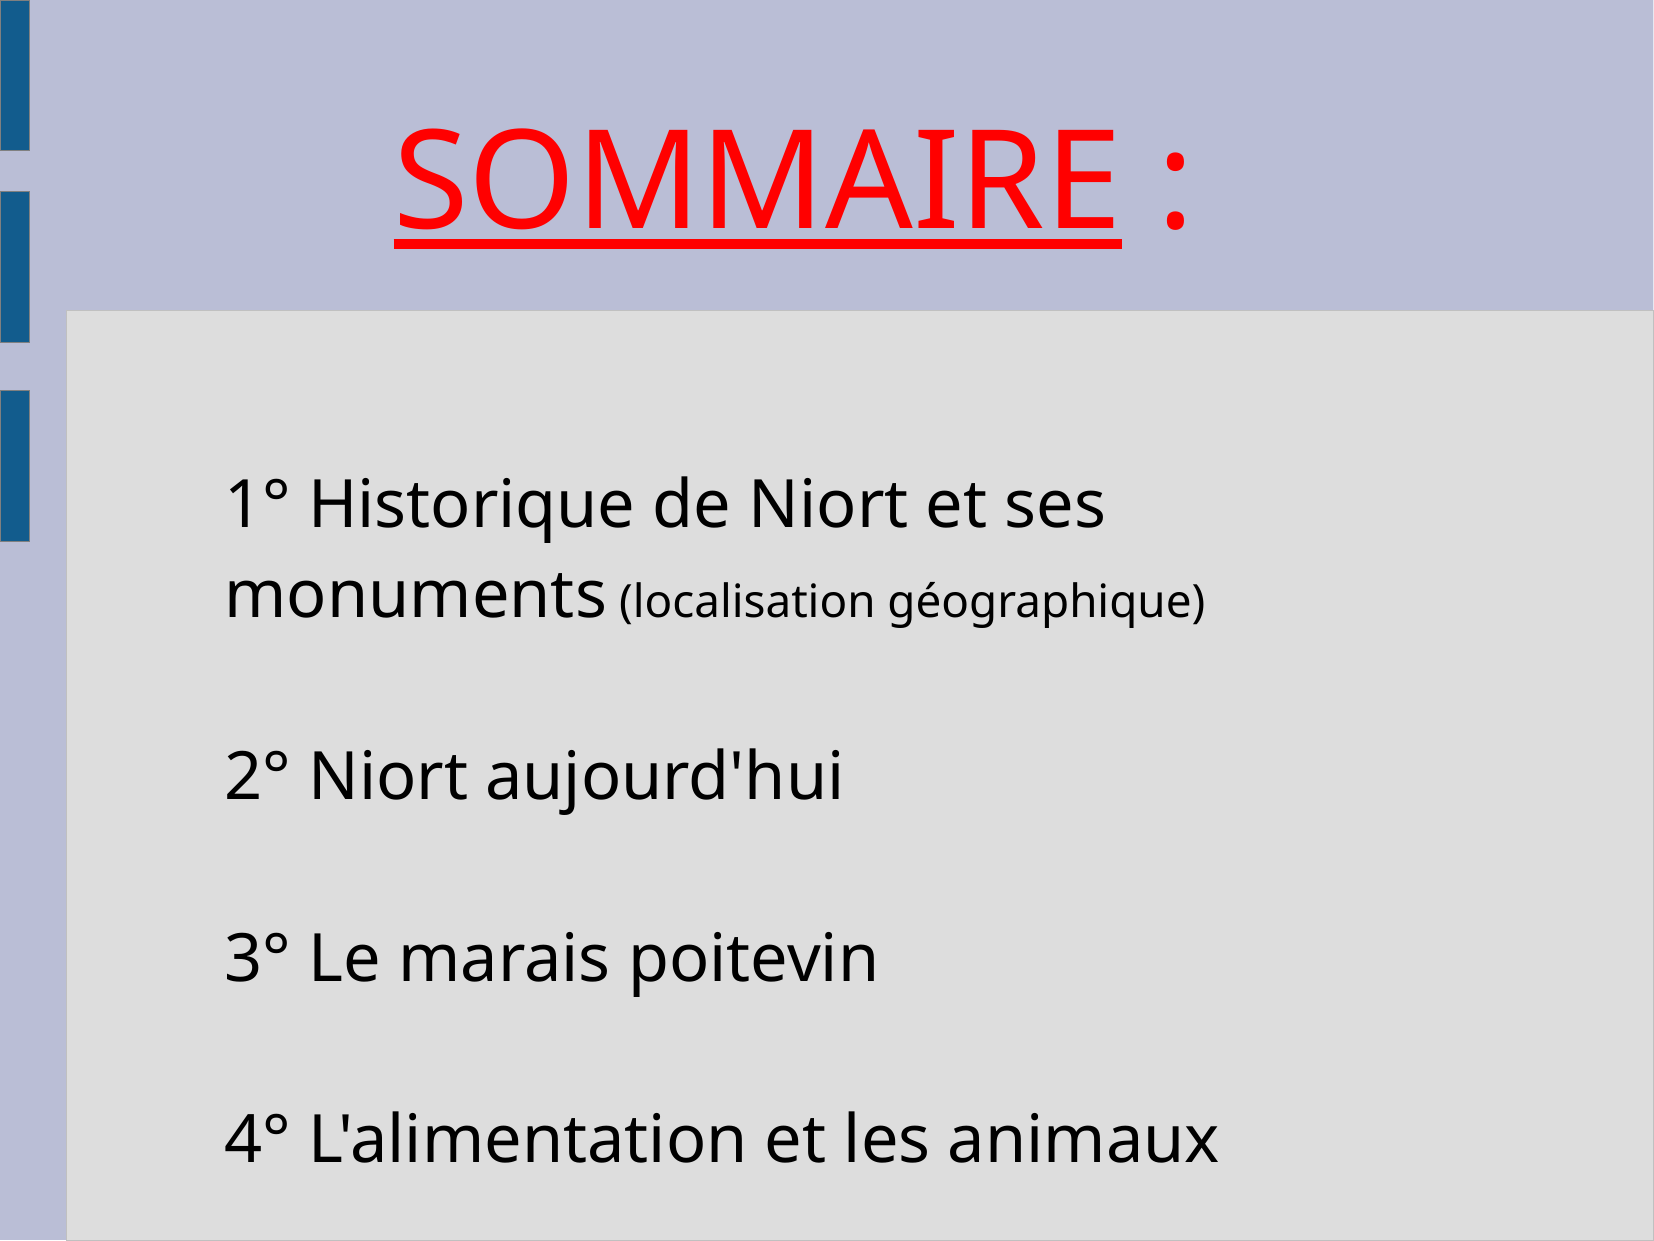

SOMMAIRE :
1° Historique de Niort et ses monuments (localisation géographique)
2° Niort aujourd'hui
3° Le marais poitevin
4° L'alimentation et les animaux